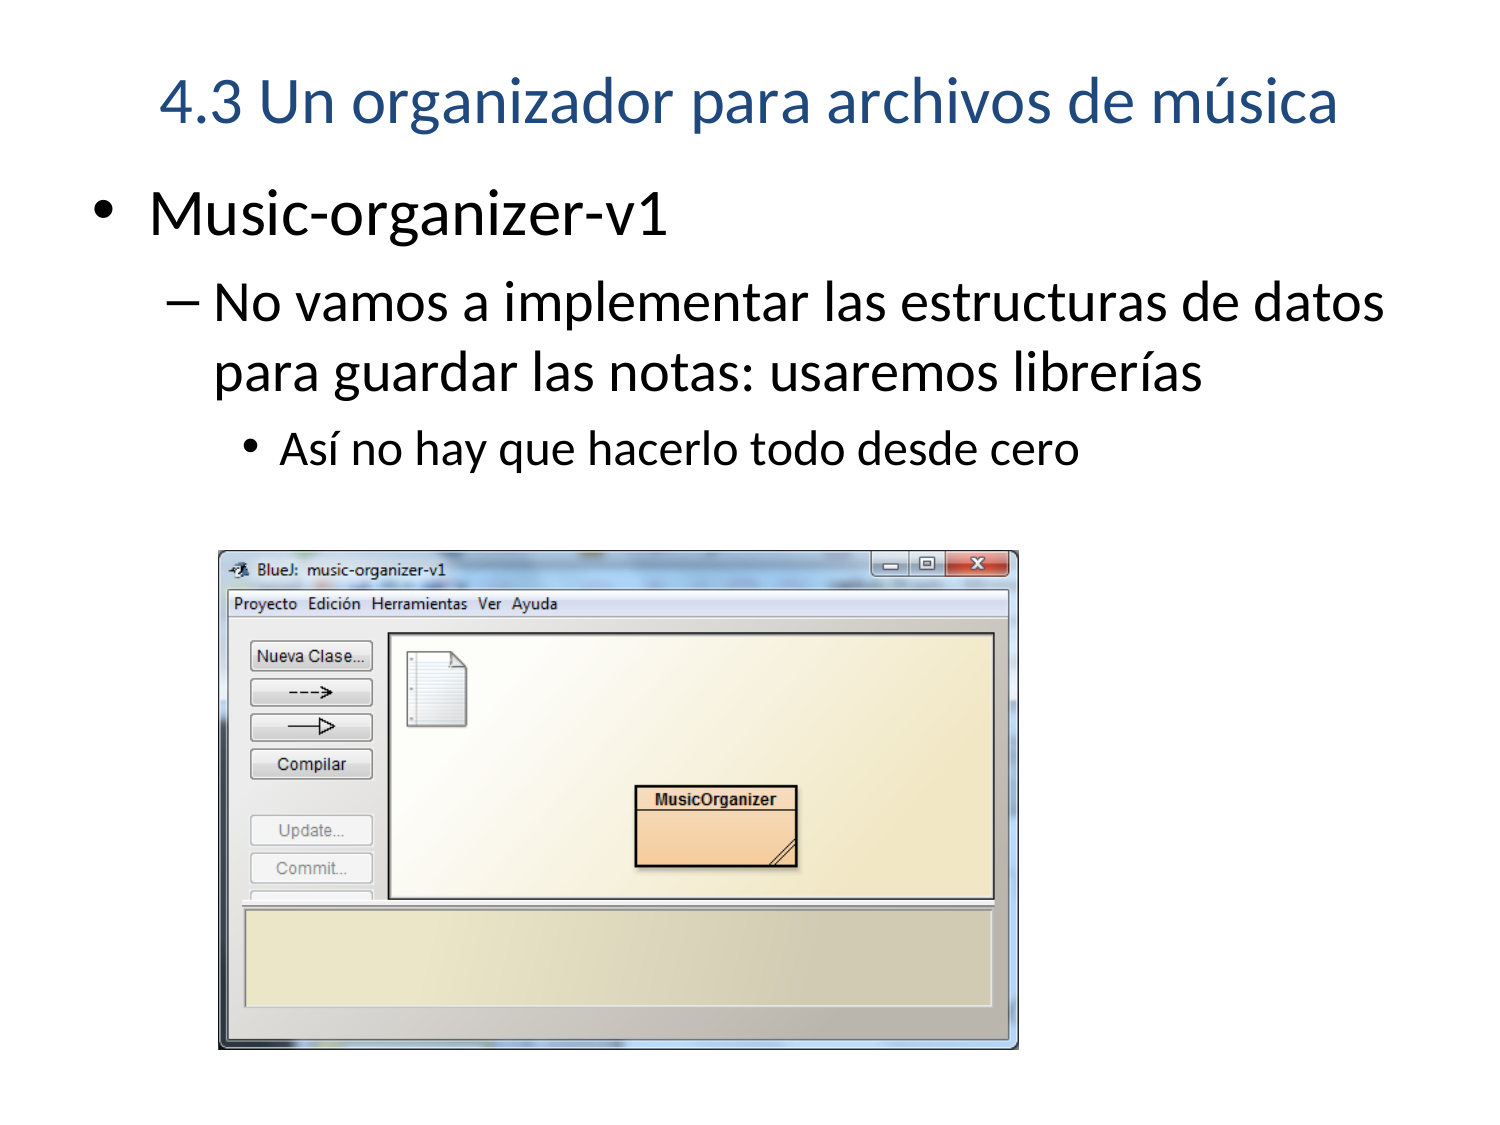

# 4.3 Un organizador para archivos de música
Music-organizer-v1
No vamos a implementar las estructuras de datos para guardar las notas: usaremos librerías
Así no hay que hacerlo todo desde cero